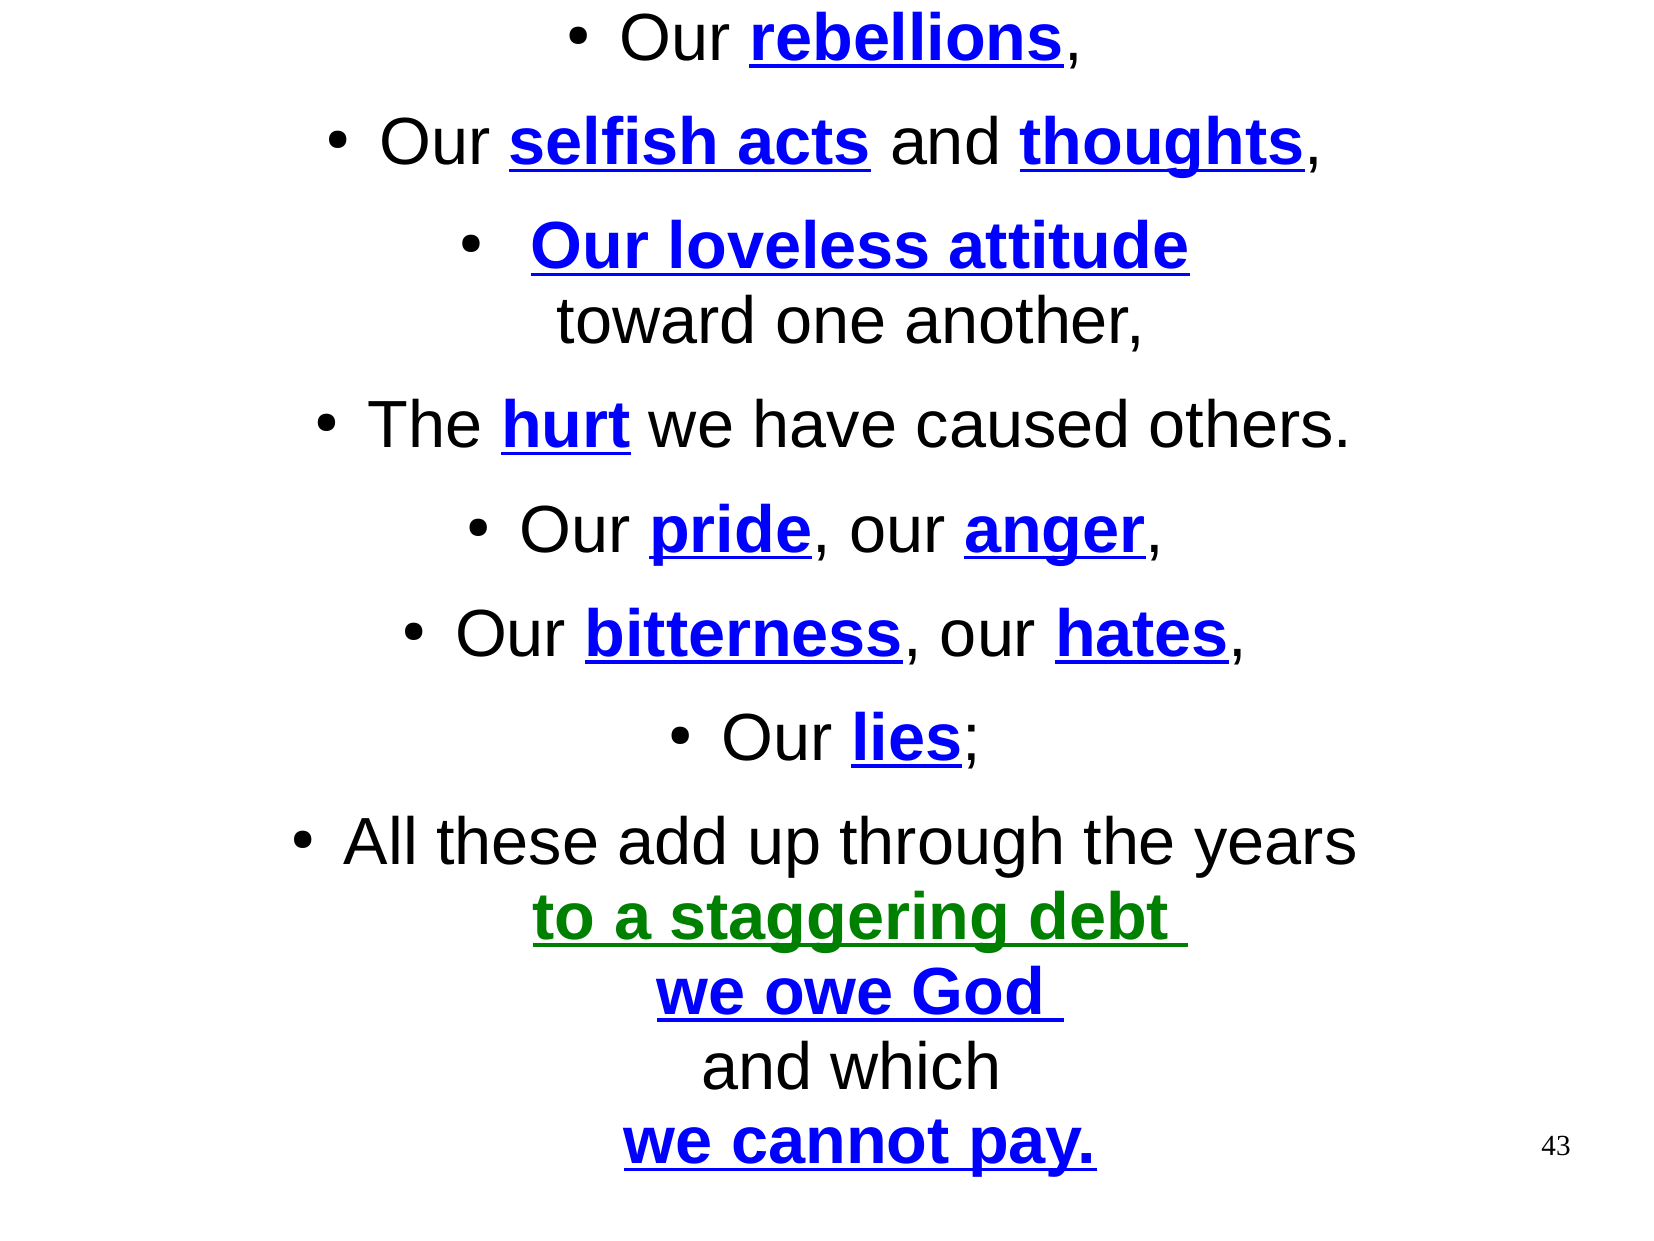

# Our rebellions,
Our selfish acts and thoughts,
 Our loveless attitude
toward one another,
The hurt we have caused others.
Our pride, our anger,
Our bitterness, our hates,
Our lies;
All these add up through the years
to a staggering debt
we owe God
and which
we cannot pay.
43